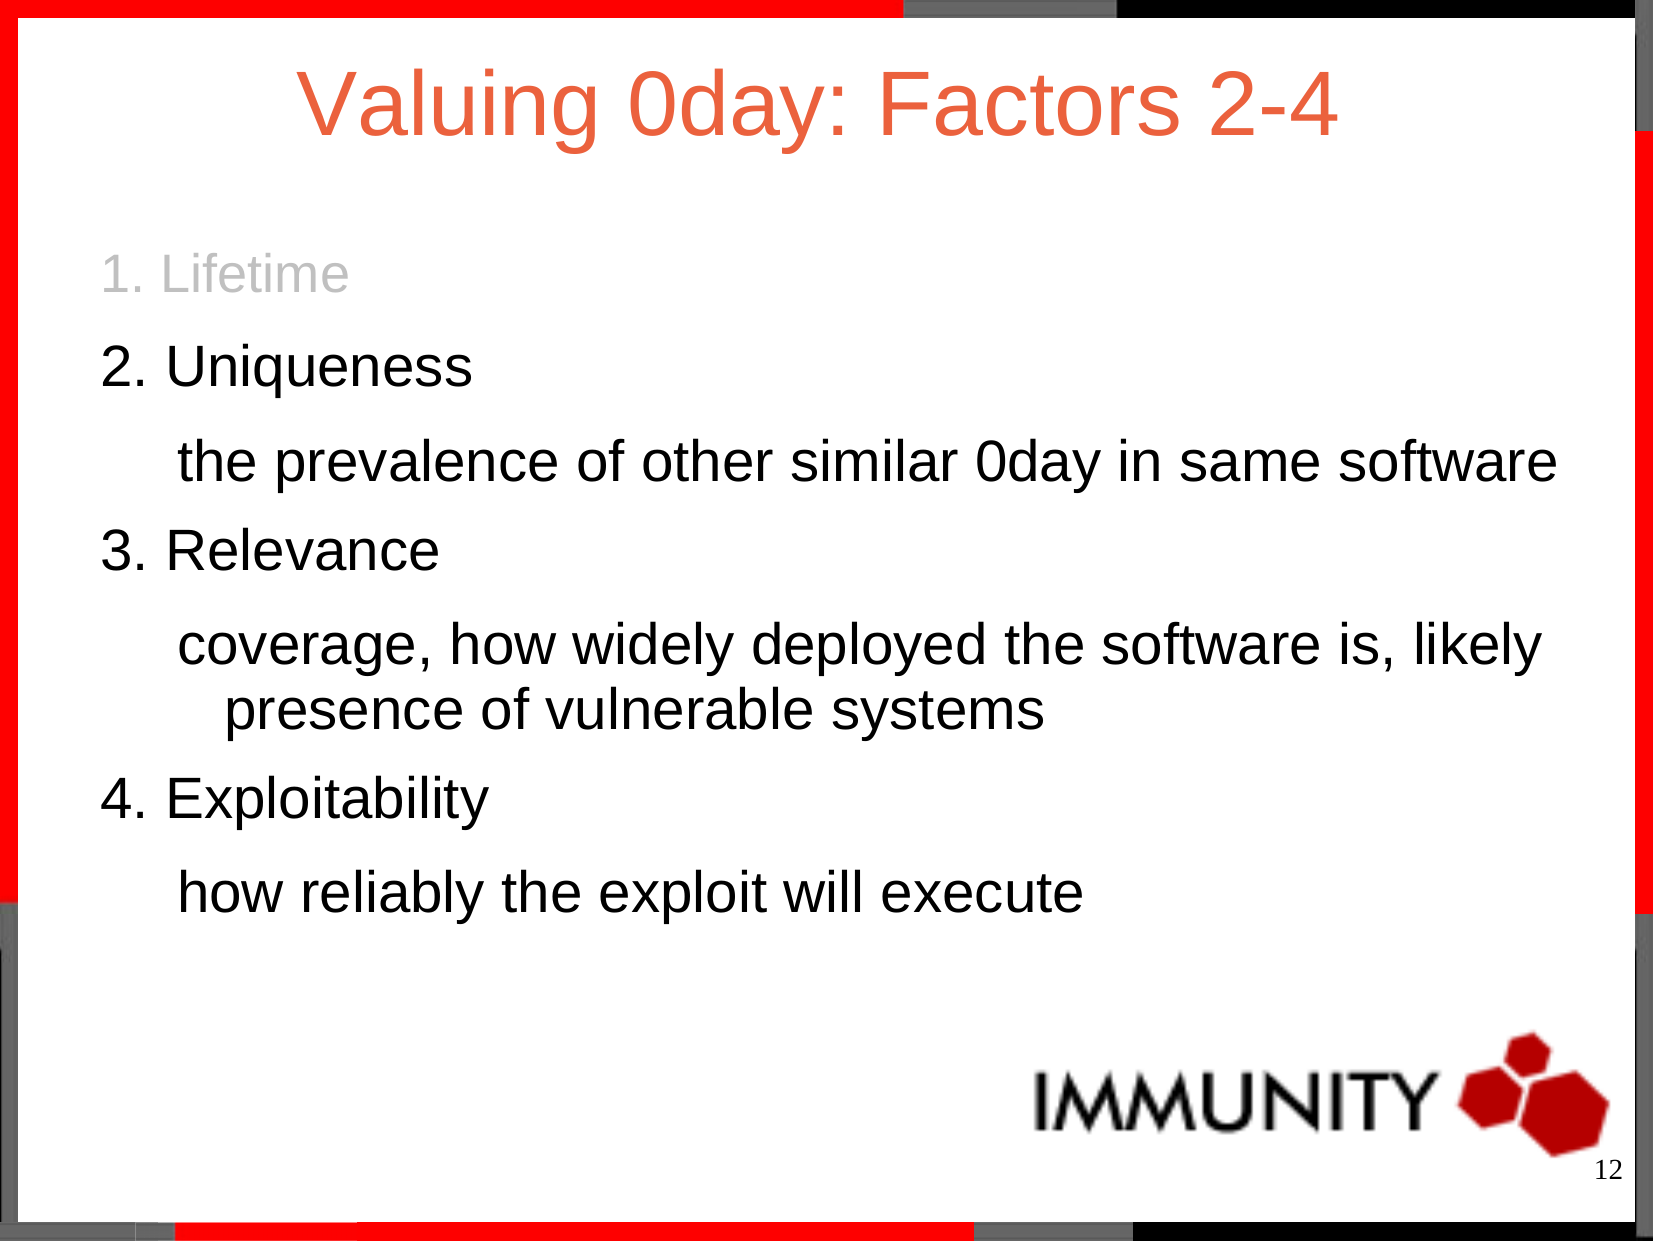

# Valuing 0day: Factors 2-4
1. Lifetime
2. Uniqueness
the prevalence of other similar 0day in same software
3. Relevance
coverage, how widely deployed the software is, likely presence of vulnerable systems
4. Exploitability
how reliably the exploit will execute